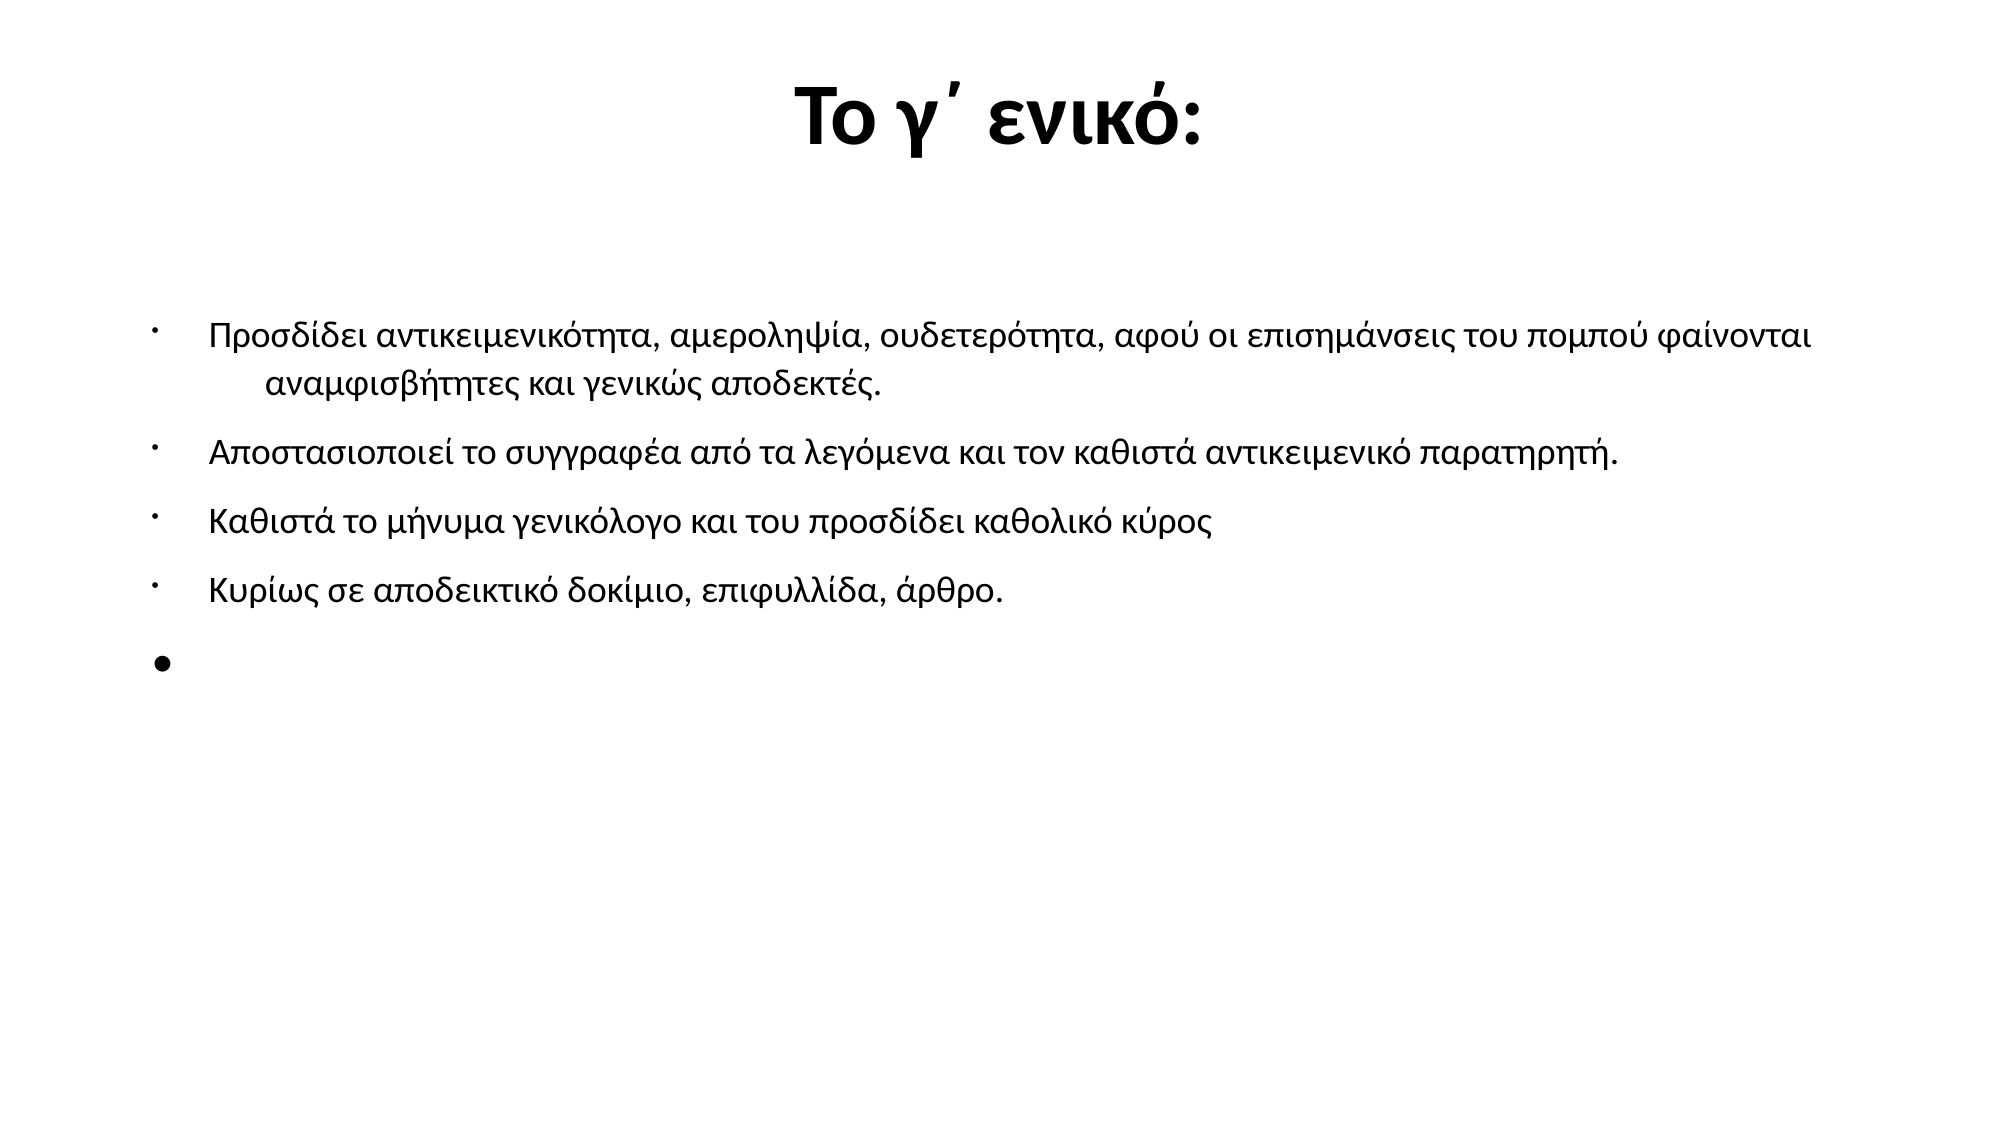

# Το γ΄ ενικό:
Προσδίδει αντικειμενικότητα, αμεροληψία, ουδετερότητα, αφού οι επισημάνσεις του πομπού φαίνονται αναμφισβήτητες και γενικώς αποδεκτές.
Αποστασιοποι­εί το συγγραφέα από τα λεγόμενα και τον καθιστά αντικειμενικό παρατηρητή.
Καθιστά το μήνυμα γενικόλογο και του προσδίδει καθολικό κύρος
Κυρίως σε αποδεικτικό δοκίμιο, επιφυλλίδα, άρθρο.